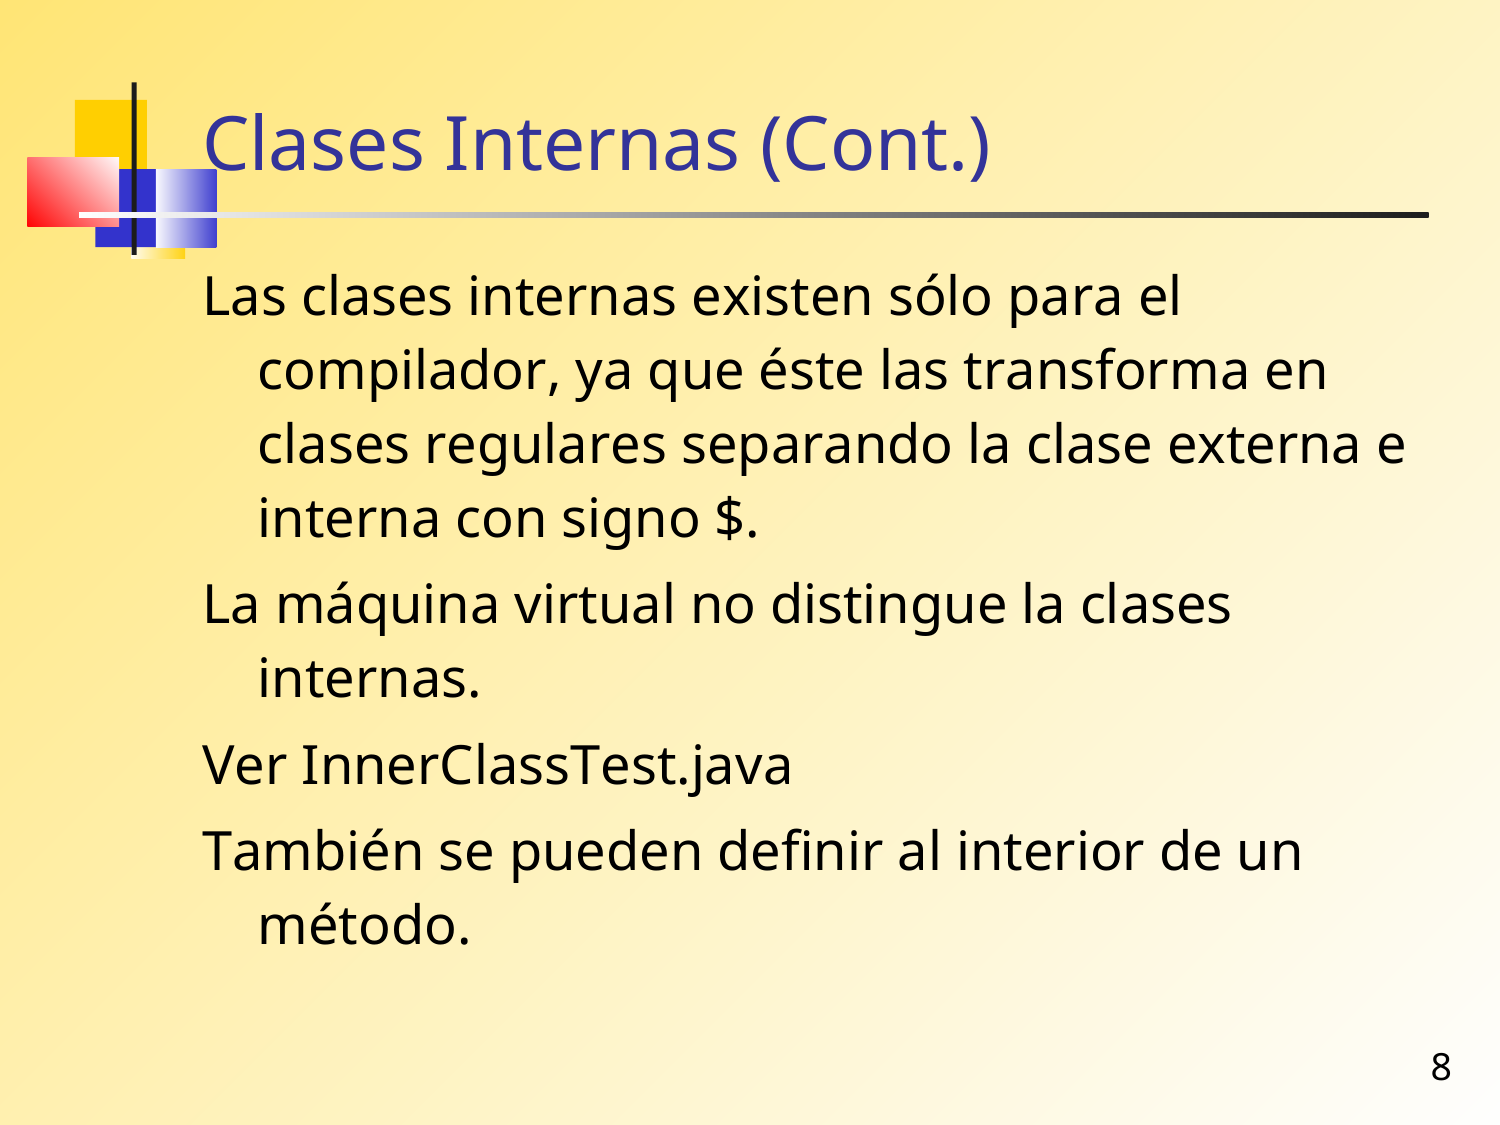

# Clases Internas (Cont.)‏
Las clases internas existen sólo para el compilador, ya que éste las transforma en clases regulares separando la clase externa e interna con signo $.
La máquina virtual no distingue la clases internas.
Ver InnerClassTest.java
También se pueden definir al interior de un método.
8